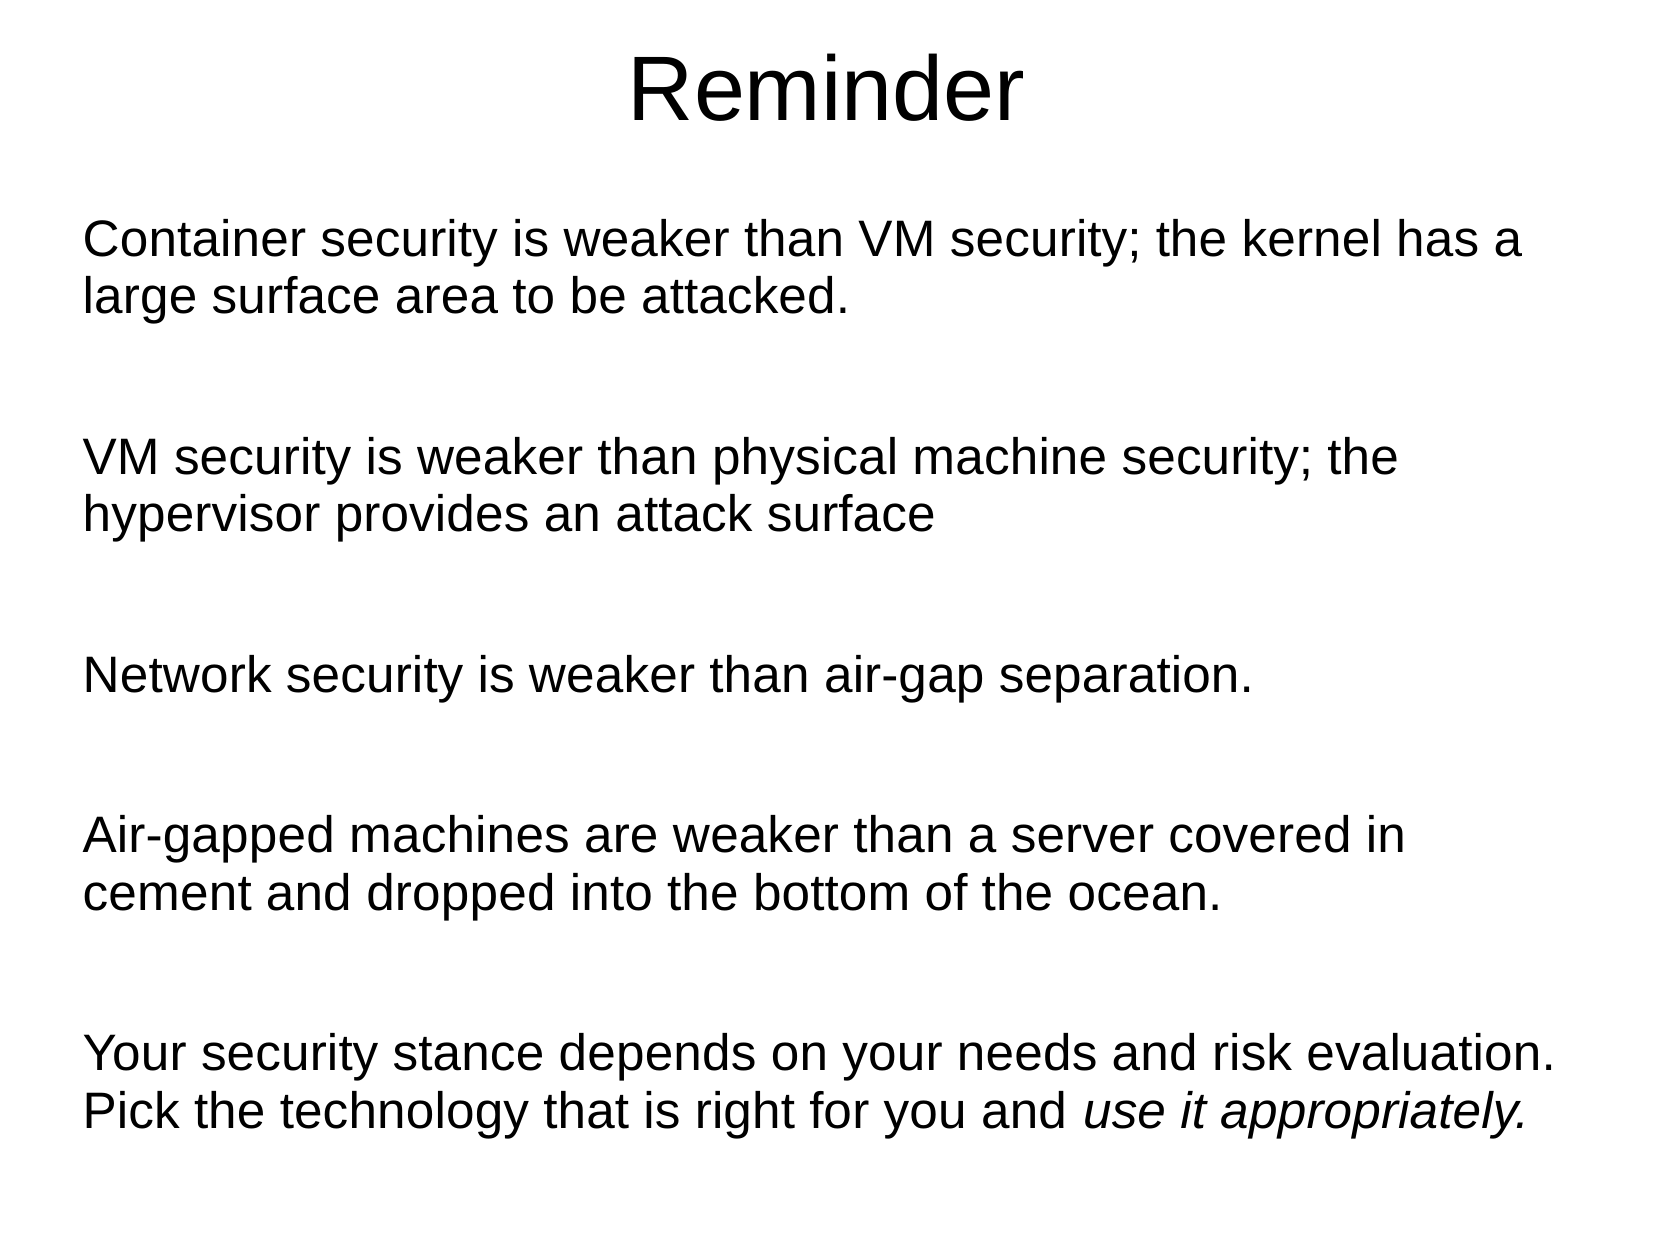

# Reminder
Container security is weaker than VM security; the kernel has a large surface area to be attacked.
VM security is weaker than physical machine security; the hypervisor provides an attack surface
Network security is weaker than air-gap separation.
Air-gapped machines are weaker than a server covered in cement and dropped into the bottom of the ocean.
Your security stance depends on your needs and risk evaluation. Pick the technology that is right for you and use it appropriately.